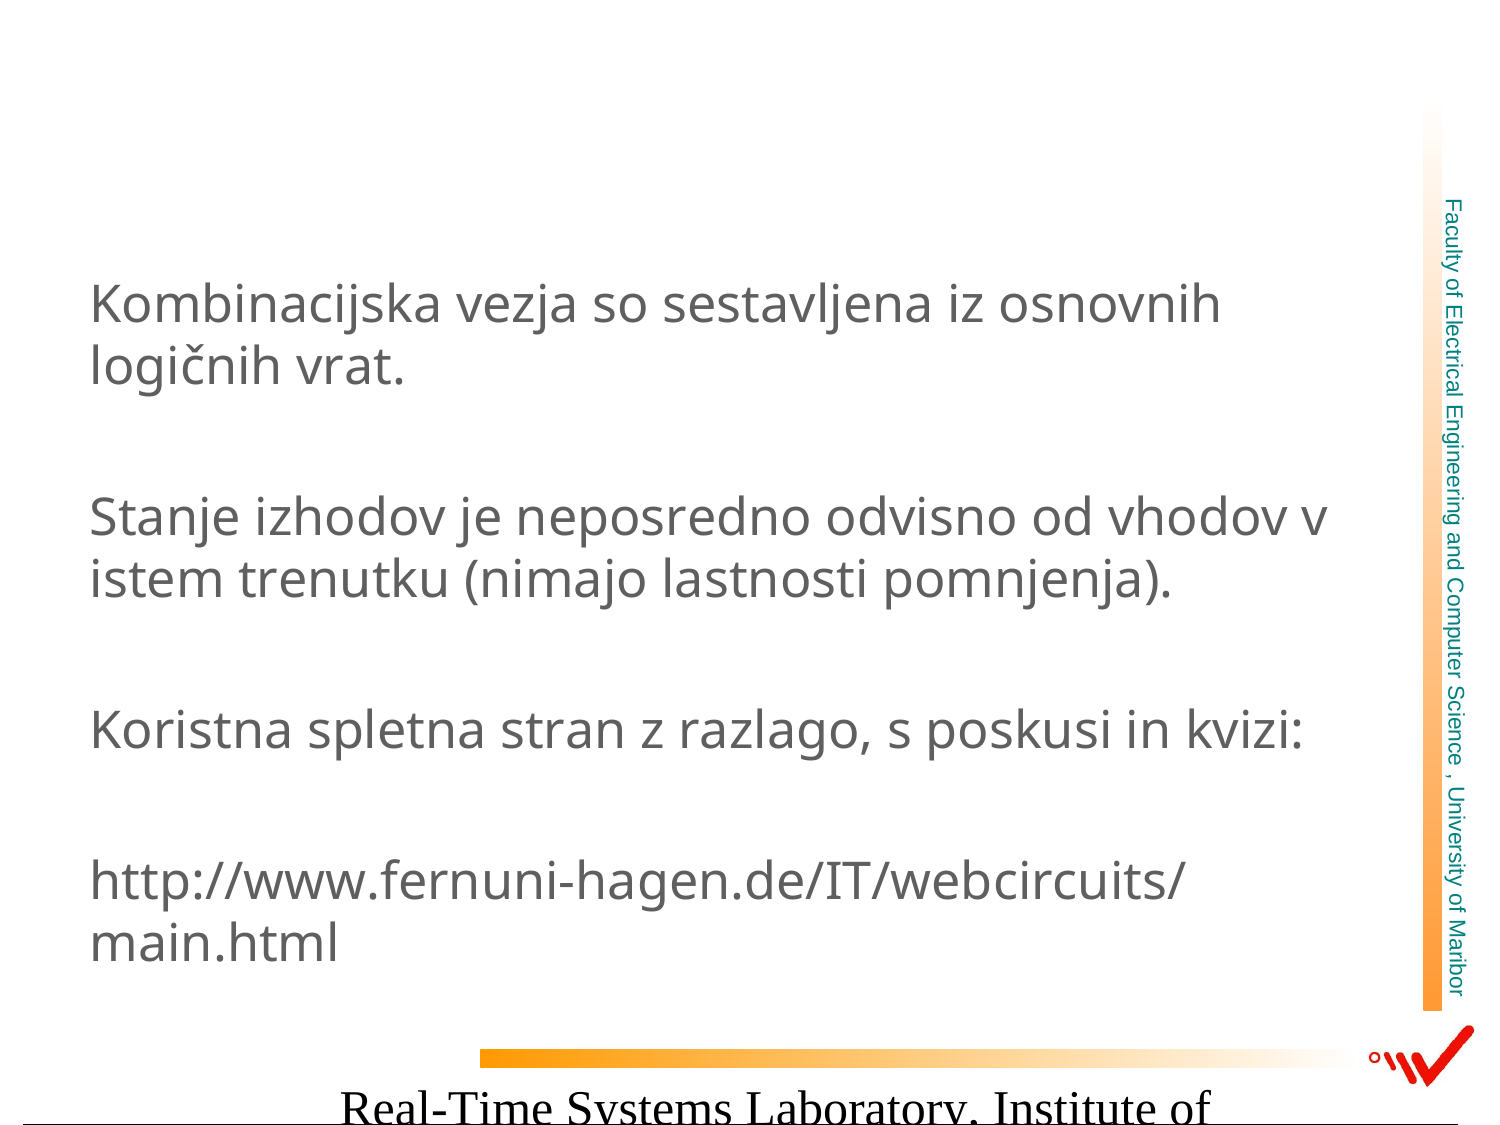

# Kombinacijska vezja so sestavljena iz osnovnih logičnih vrat.
Stanje izhodov je neposredno odvisno od vhodov v istem trenutku (nimajo lastnosti pomnjenja).
Koristna spletna stran z razlago, s poskusi in kvizi:
http://www.fernuni-hagen.de/IT/webcircuits/main.html